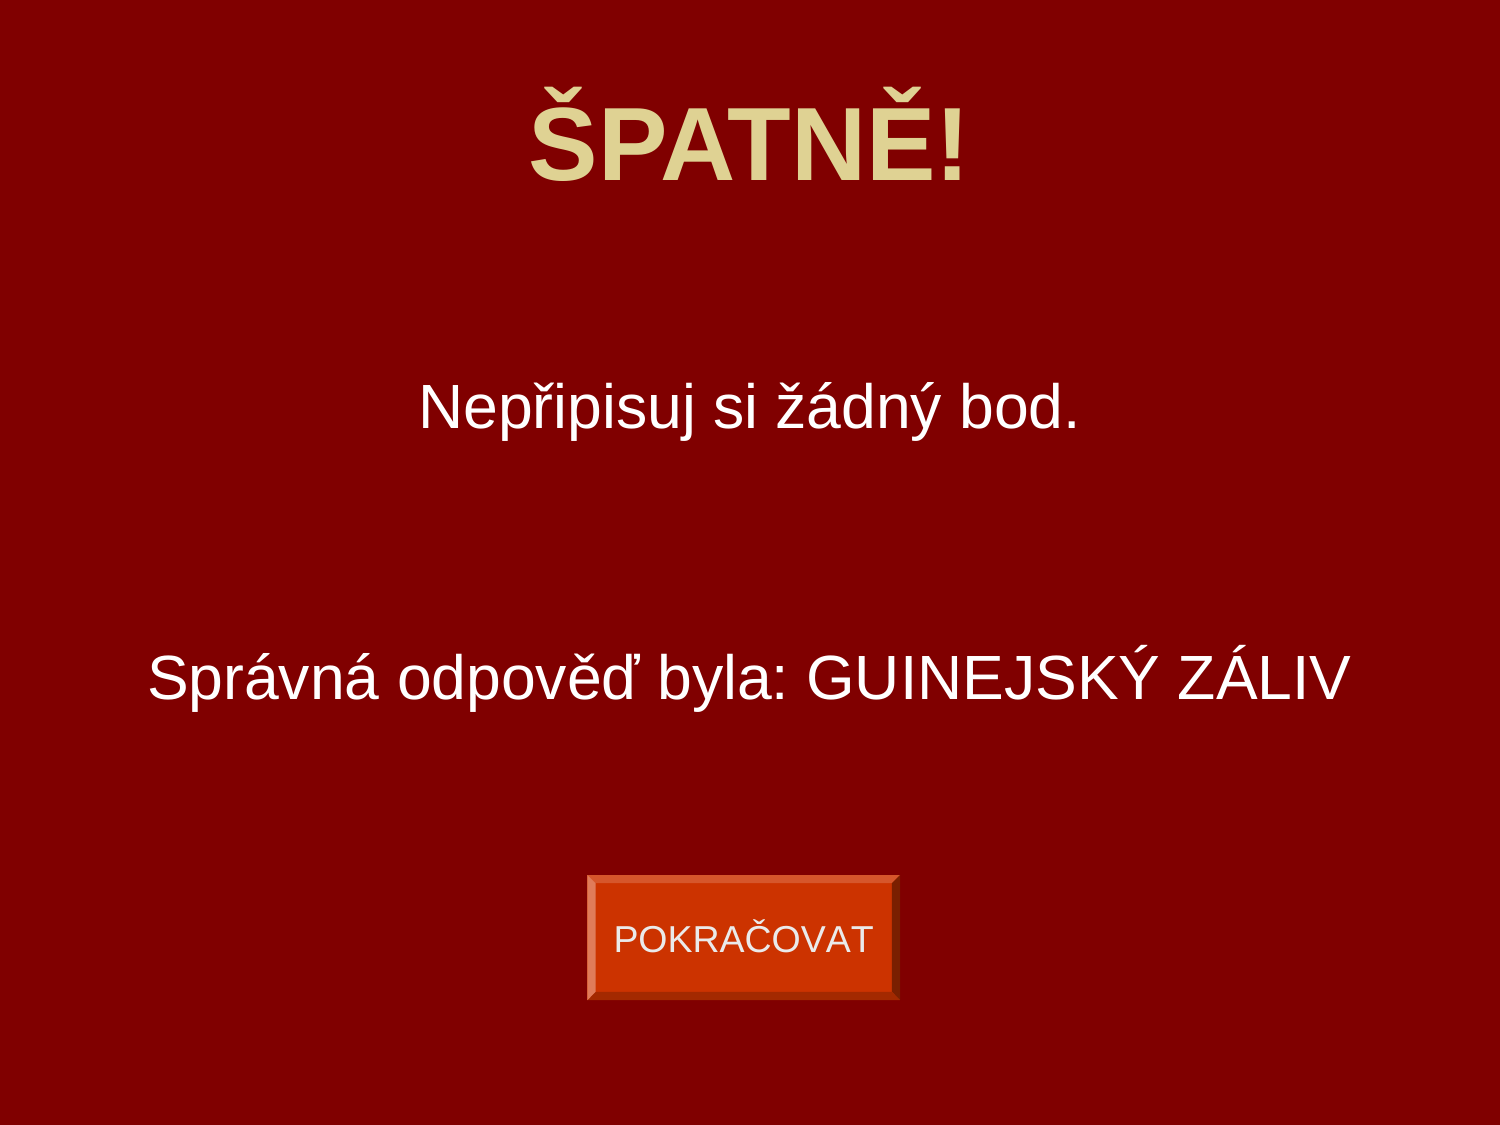

# ŠPATNĚ!
Nepřipisuj si žádný bod.
Správná odpověď byla: GUINEJSKÝ ZÁLIV
POKRAČOVAT